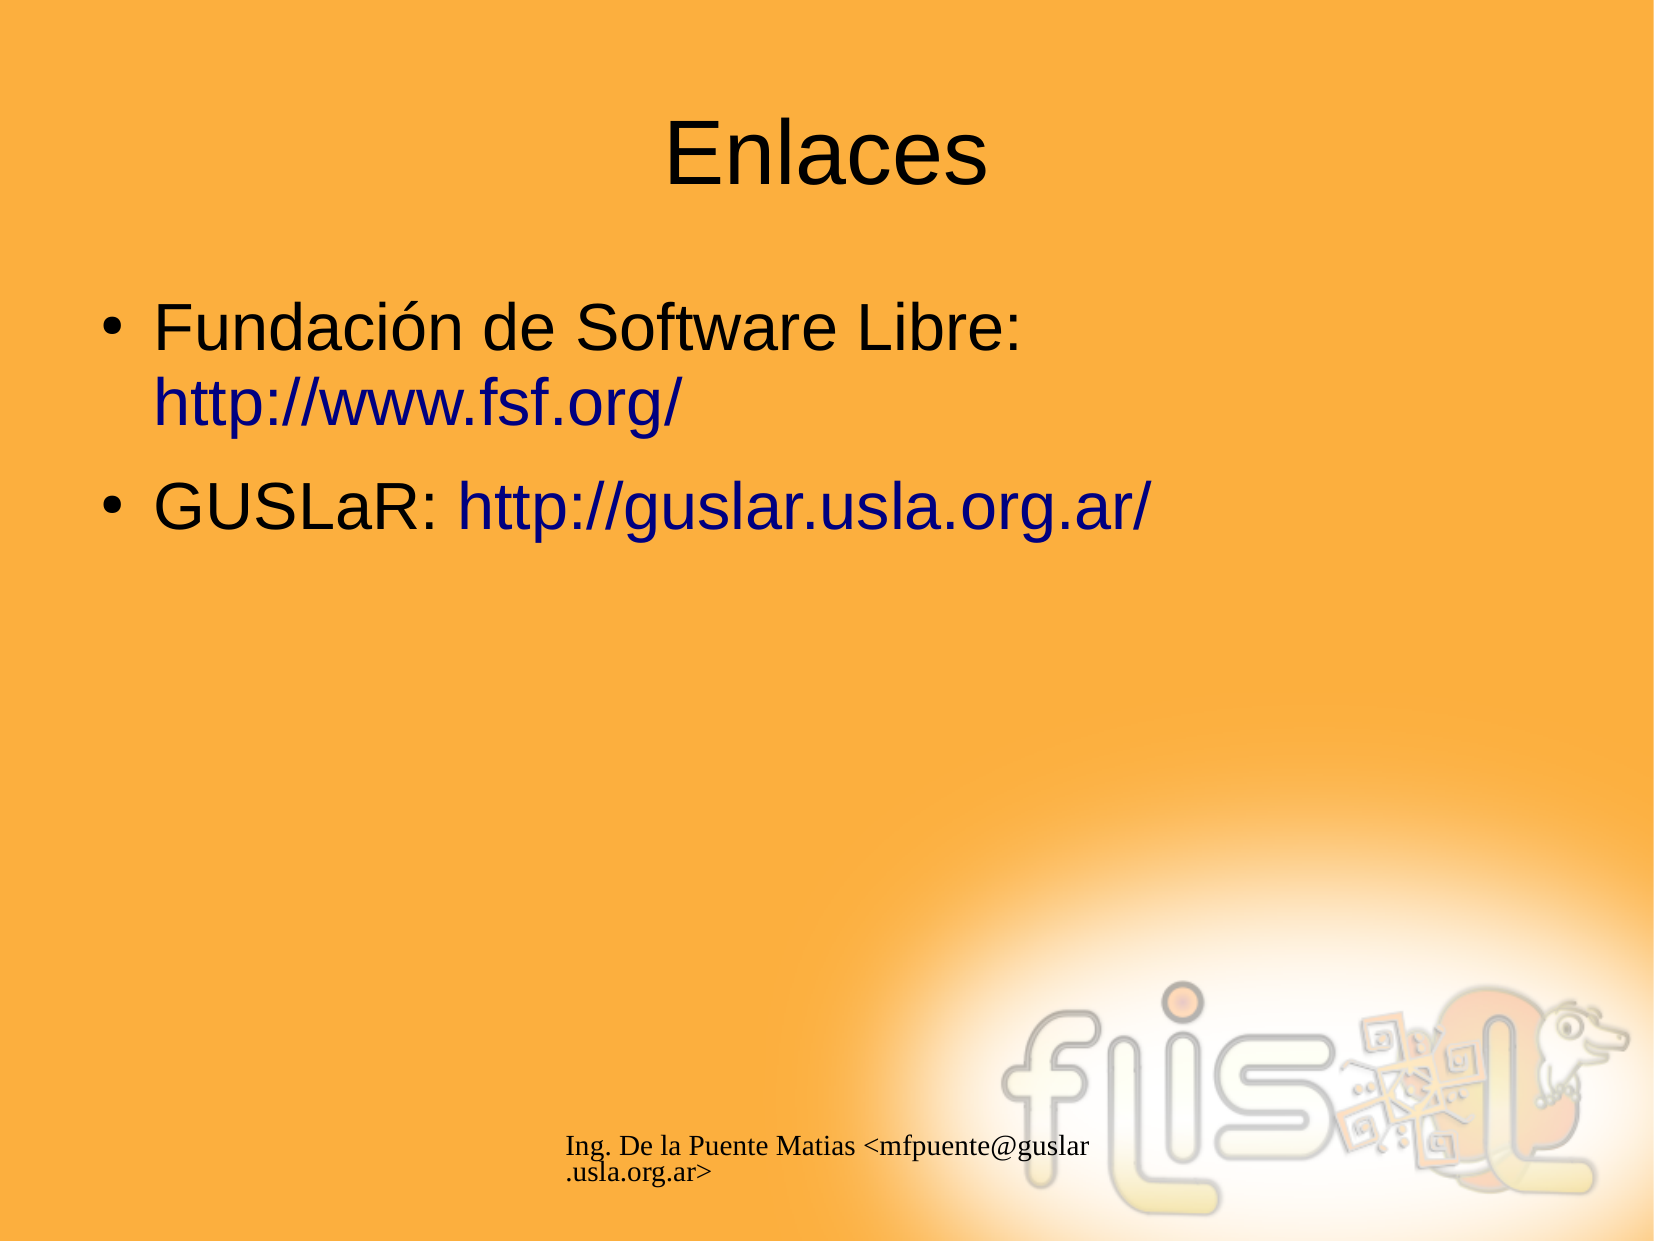

# Enlaces
Fundación de Software Libre: http://www.fsf.org/
GUSLaR: http://guslar.usla.org.ar/
Ing. De la Puente Matias <mfpuente@guslar.usla.org.ar>